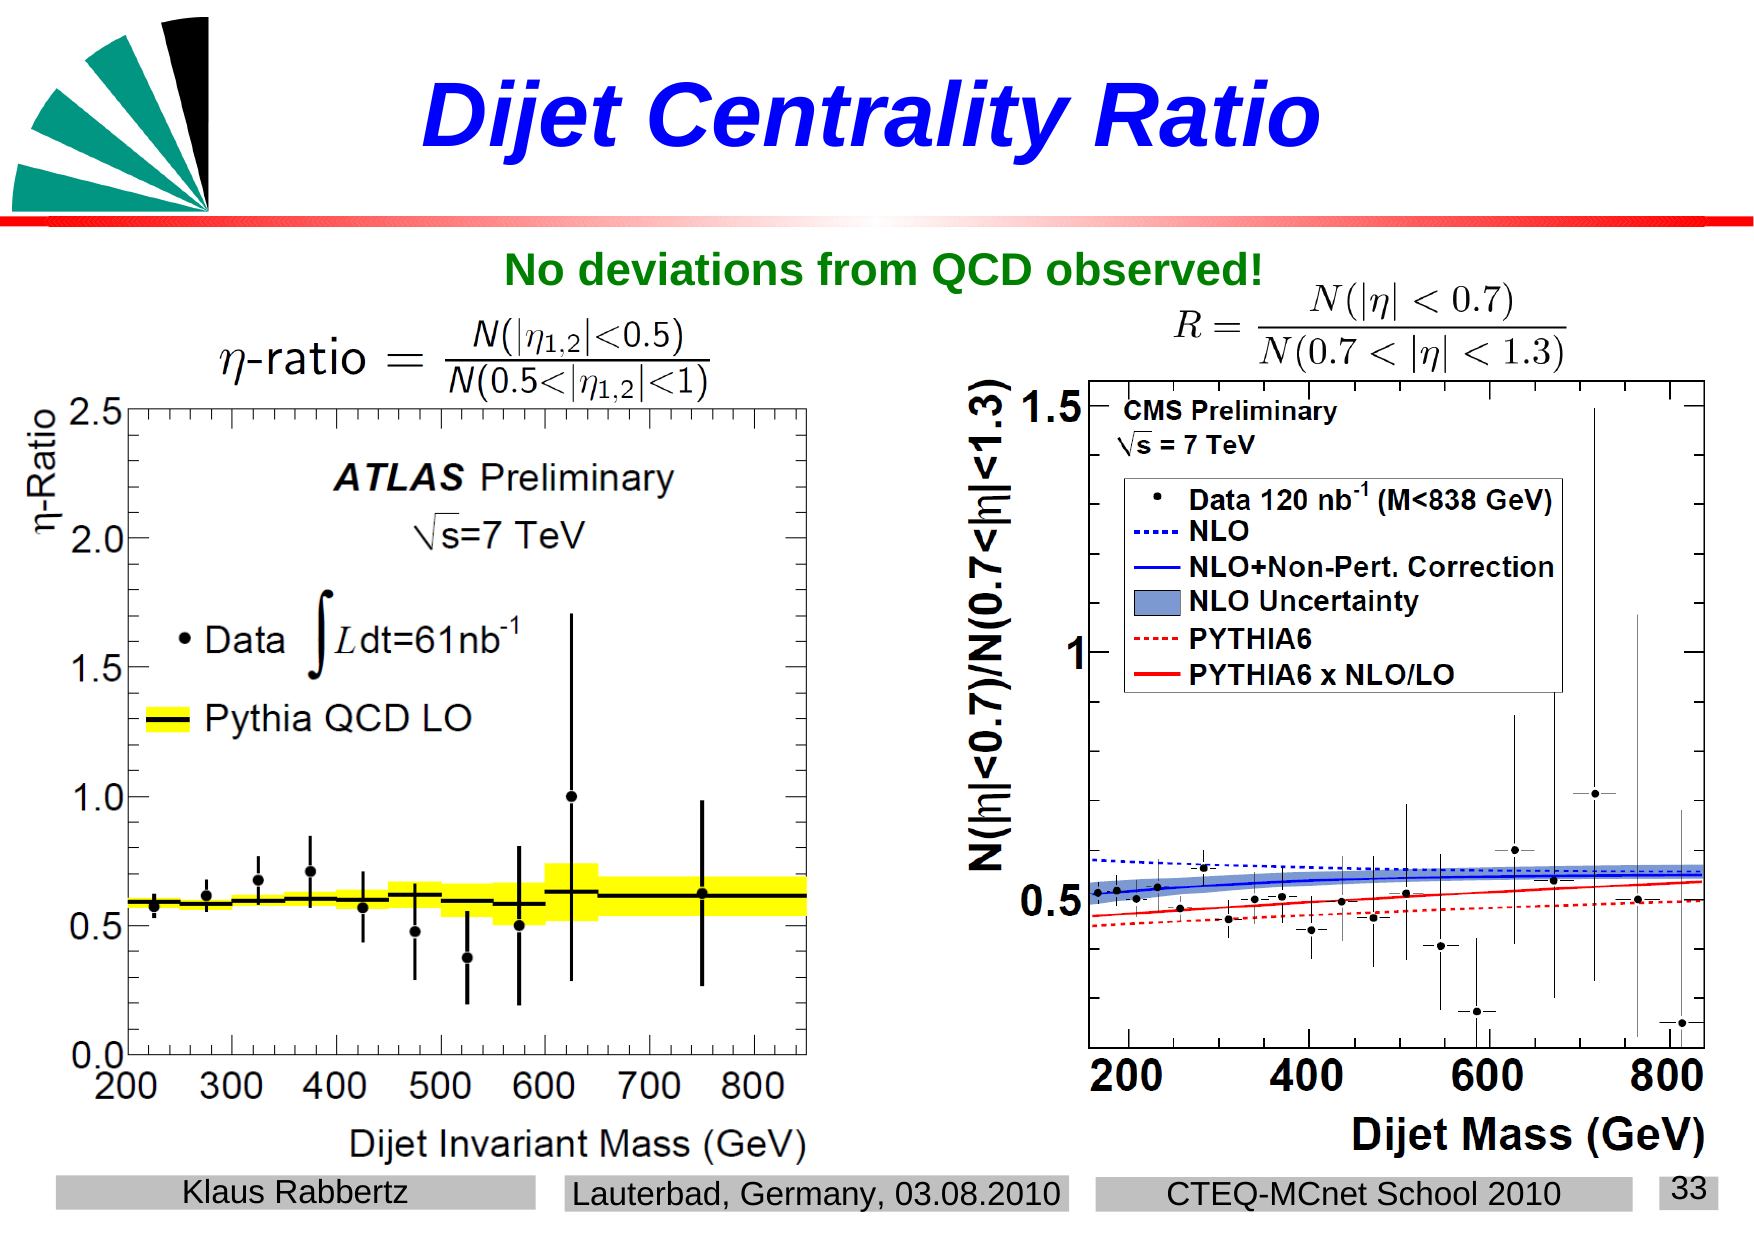

# Dijet Centrality Ratio
No deviations from QCD observed!